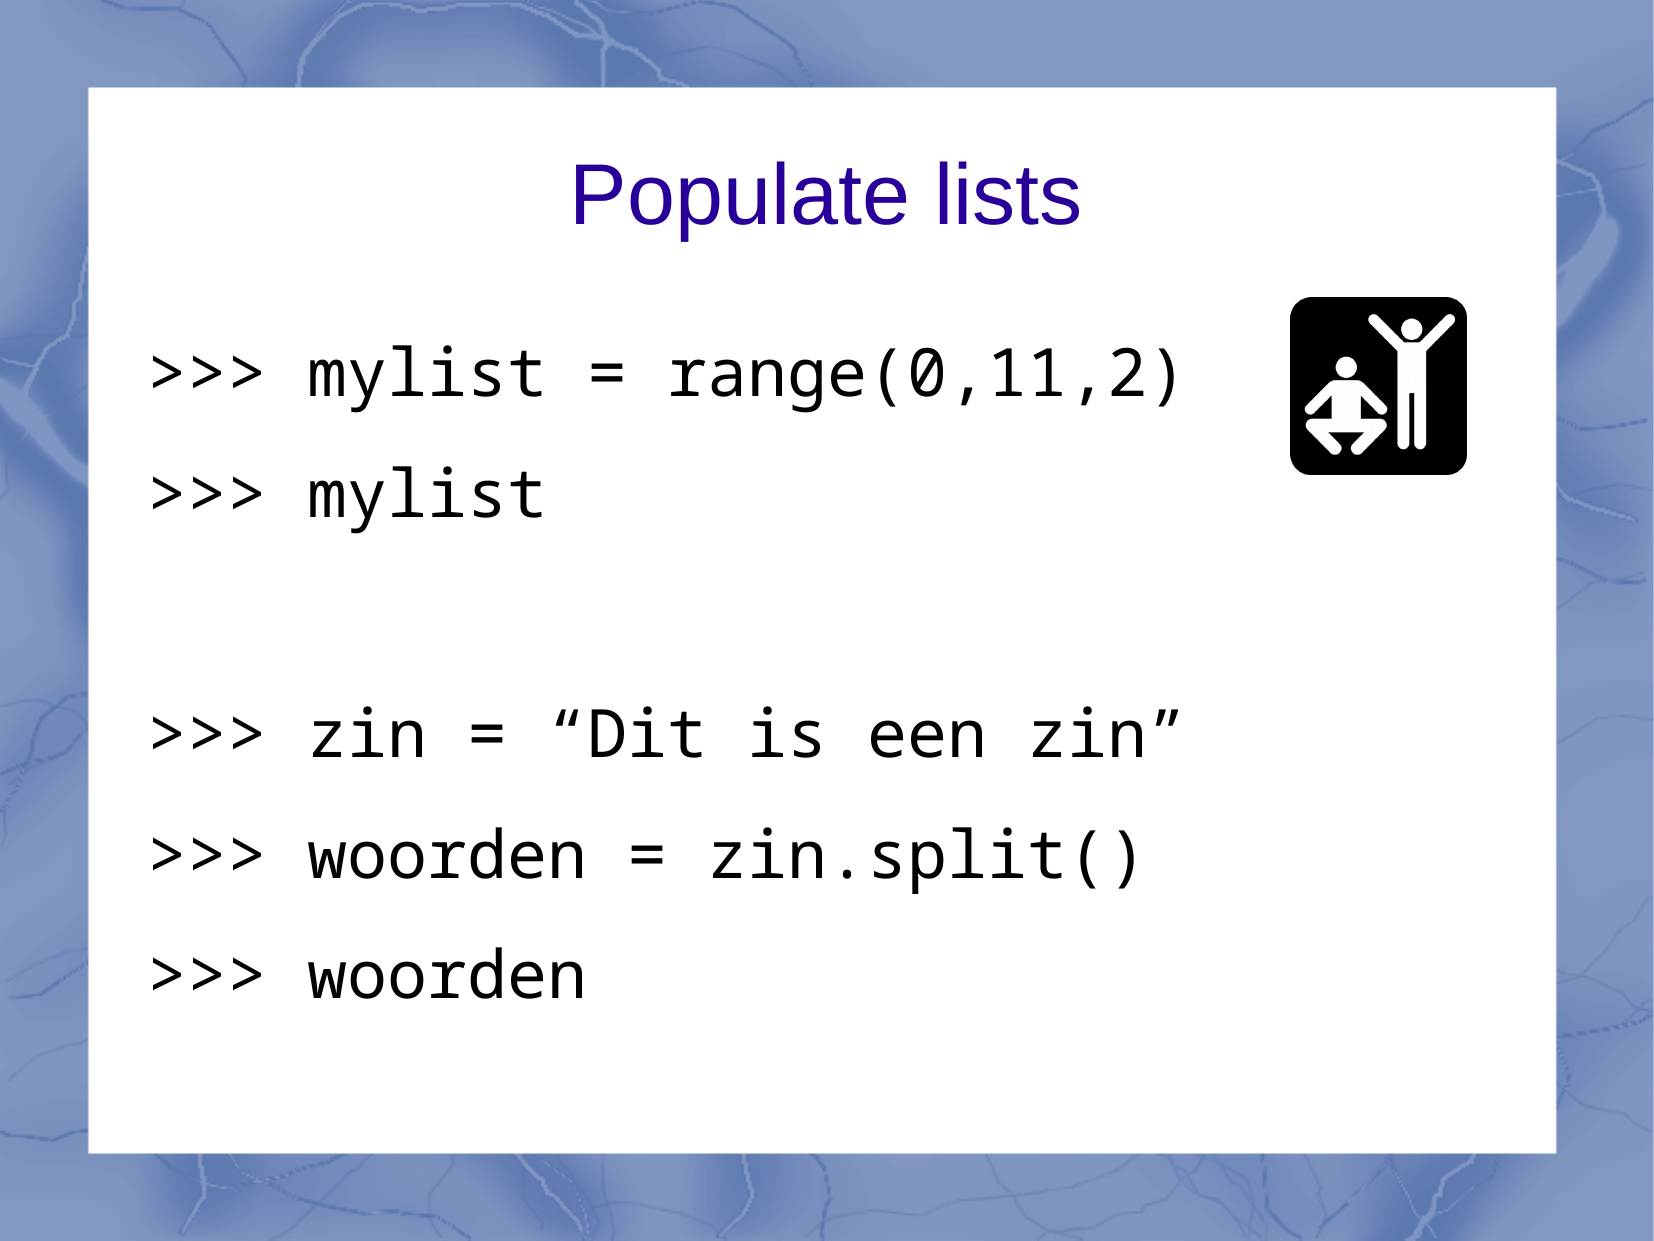

# Populate lists
>>> mylist = range(0,11,2)
>>> mylist
>>> zin = “Dit is een zin”
>>> woorden = zin.split()
>>> woorden